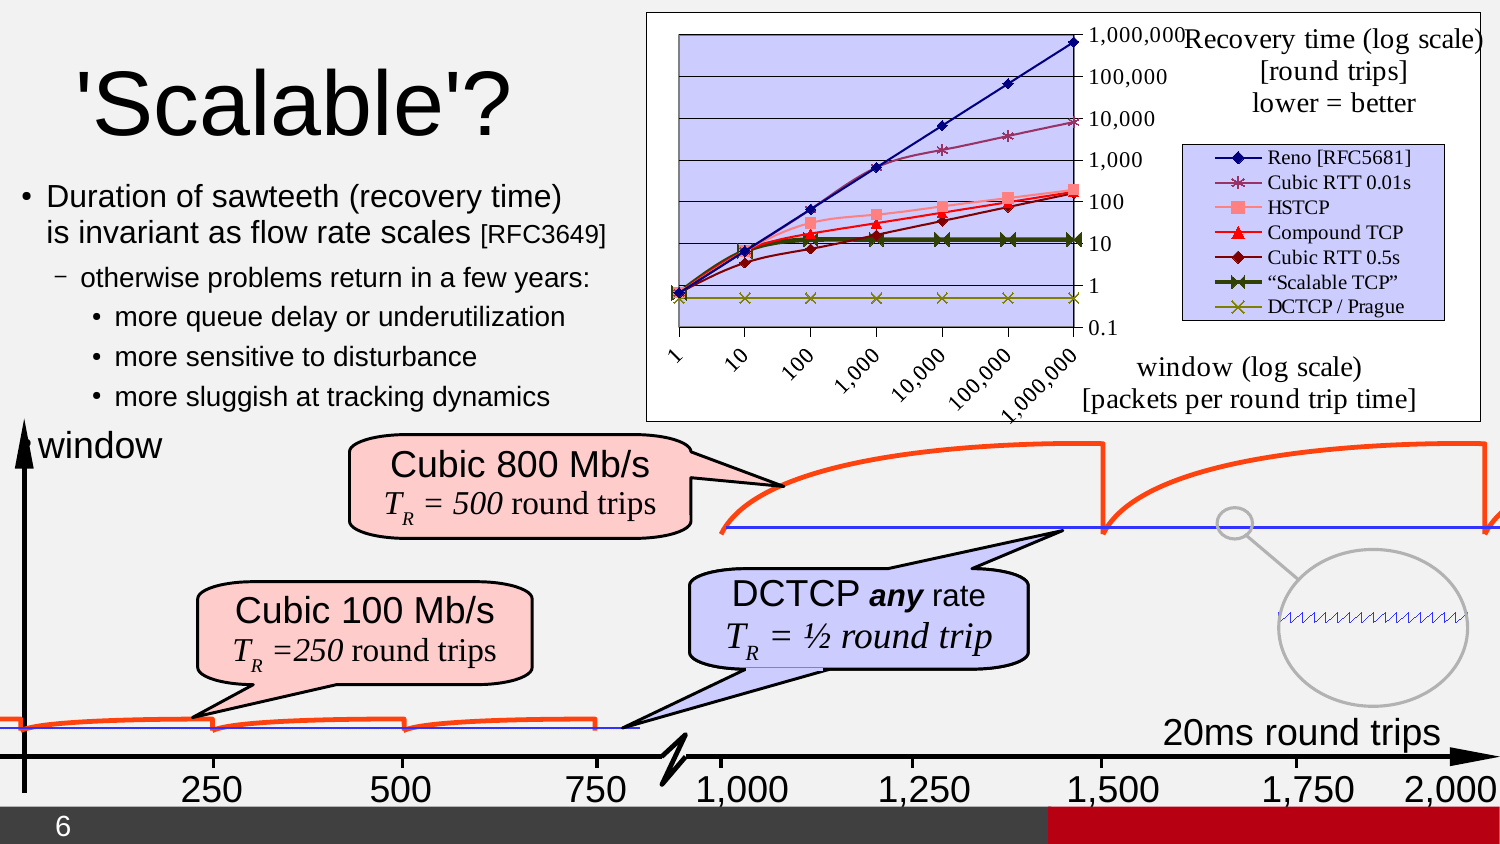

### Chart: Recovery time (log scale)
[round trips]
lower = better
| Category | Reno [RFC5681] | Cubic RTT 0.01s | HSTCP | Compound TCP | Cubic RTT 0.5s | “Scalable TCP” | DCTCP / Prague |
|---|---|---|---|---|---|---|---|# 'Scalable'?
Duration of sawteeth (recovery time)
is invariant as flow rate scales [RFC3649]
otherwise problems return in a few years:
more queue delay or underutilization
more sensitive to disturbance
more sluggish at tracking dynamics
window
Cubic 800 Mb/s
TR = 500 round trips
DCTCP any rate:
v = 2
DCTCP any rate
TR = ½ round trip
Cubic 100 Mb/s
TR =250 round trips
20ms round trips
250
500
750
1,000
1,250
1,500
1,750
2,000
6